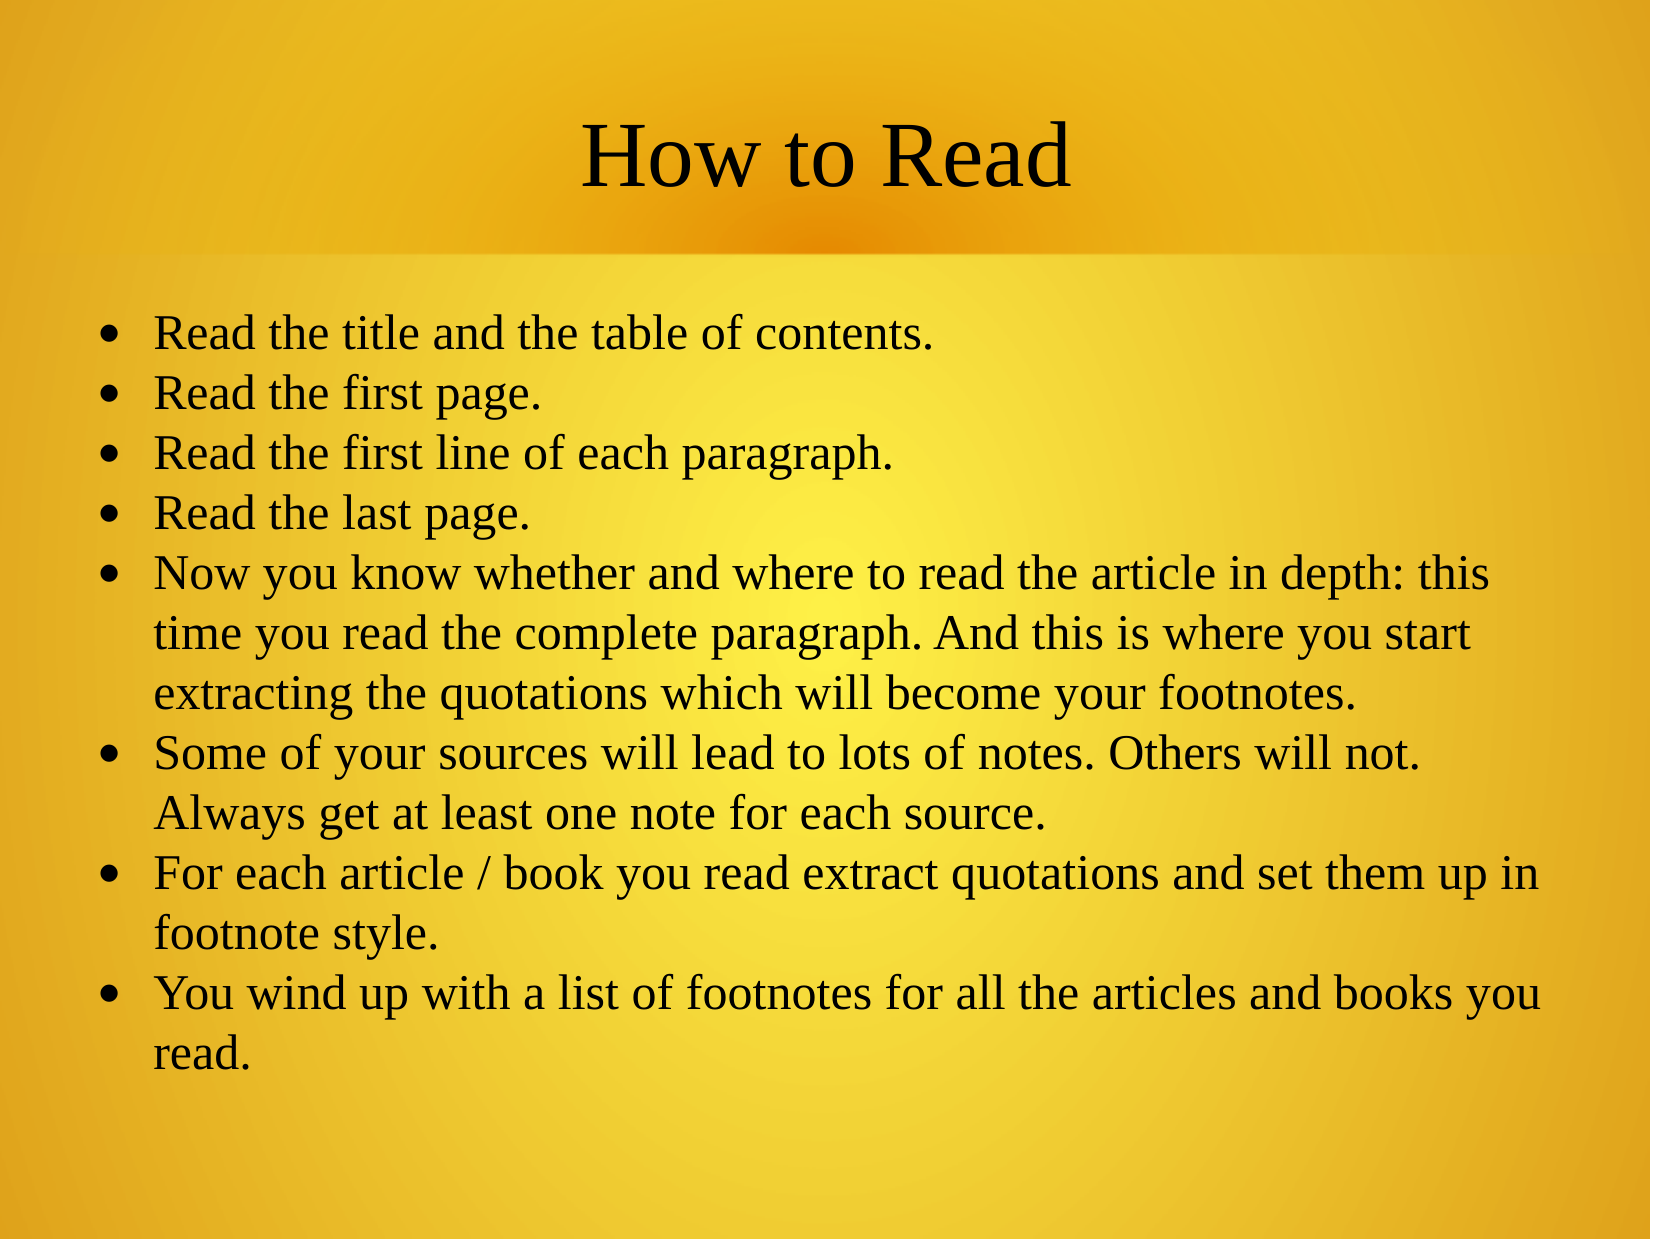

How to Read
Read the title and the table of contents.
Read the first page.
Read the first line of each paragraph.
Read the last page.
Now you know whether and where to read the article in depth: this time you read the complete paragraph. And this is where you start extracting the quotations which will become your footnotes.
Some of your sources will lead to lots of notes. Others will not. Always get at least one note for each source.
For each article / book you read extract quotations and set them up in footnote style.
You wind up with a list of footnotes for all the articles and books you read.